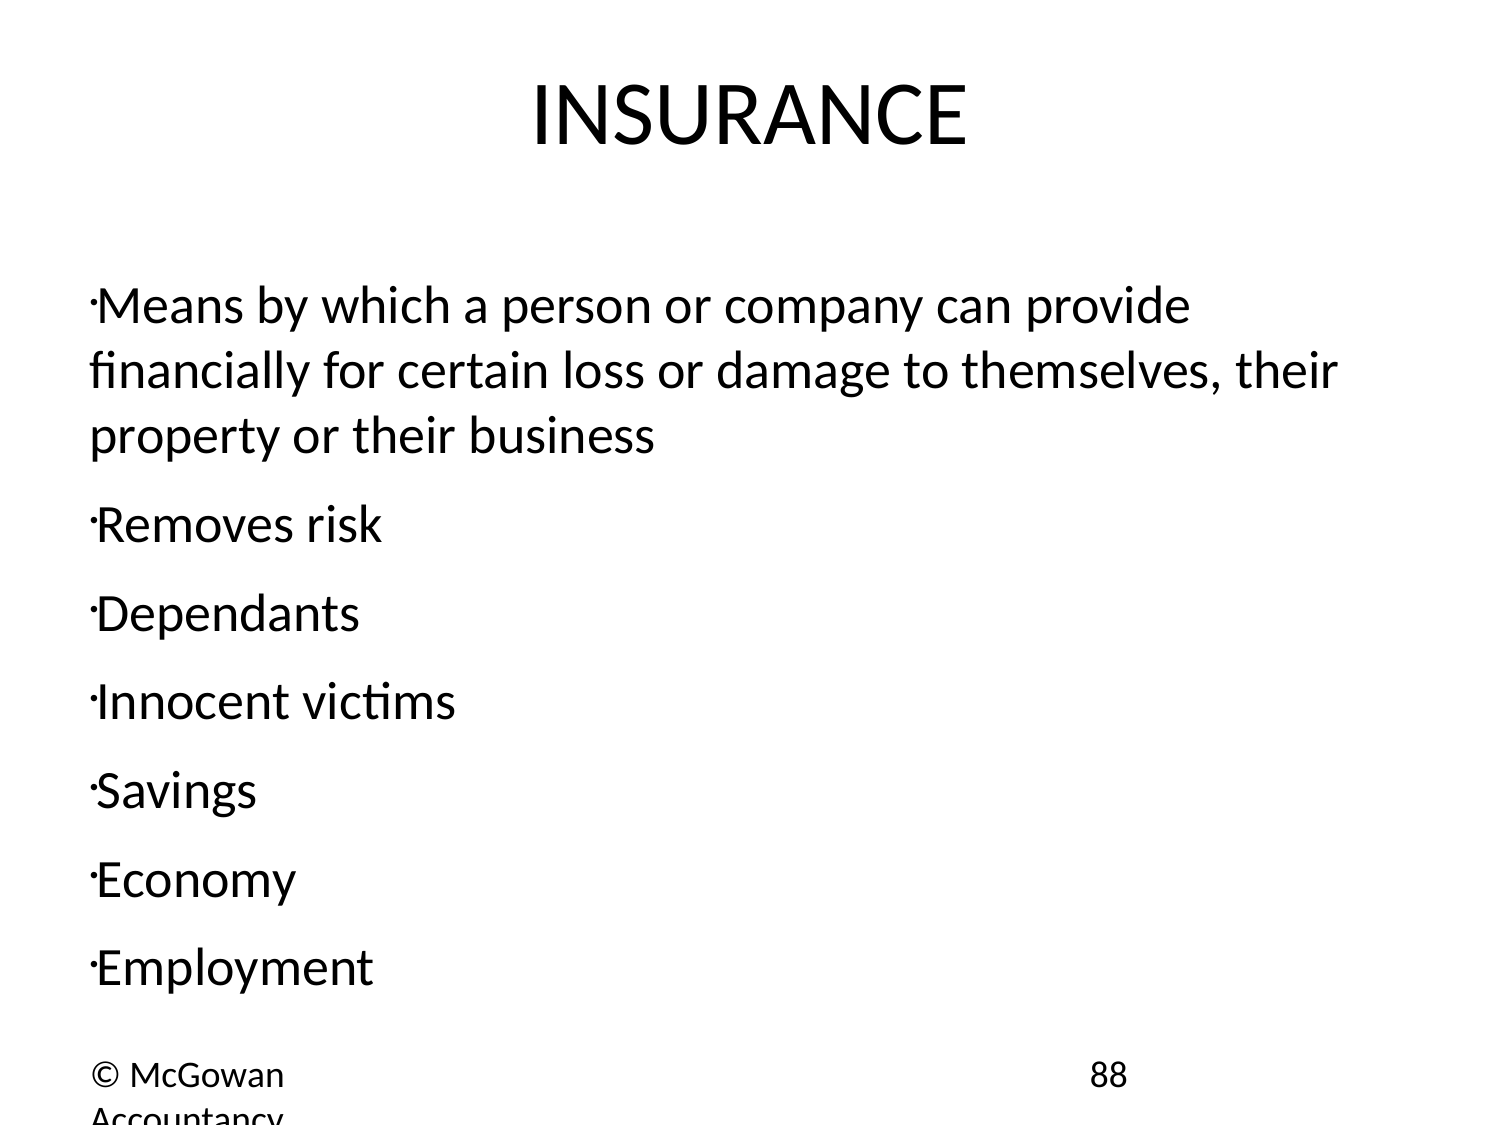

# INSURANCE
Means by which a person or company can provide financially for certain loss or damage to themselves, their property or their business
Removes risk
Dependants
Innocent victims
Savings
Economy
Employment
© McGowan Accountancy Services
88